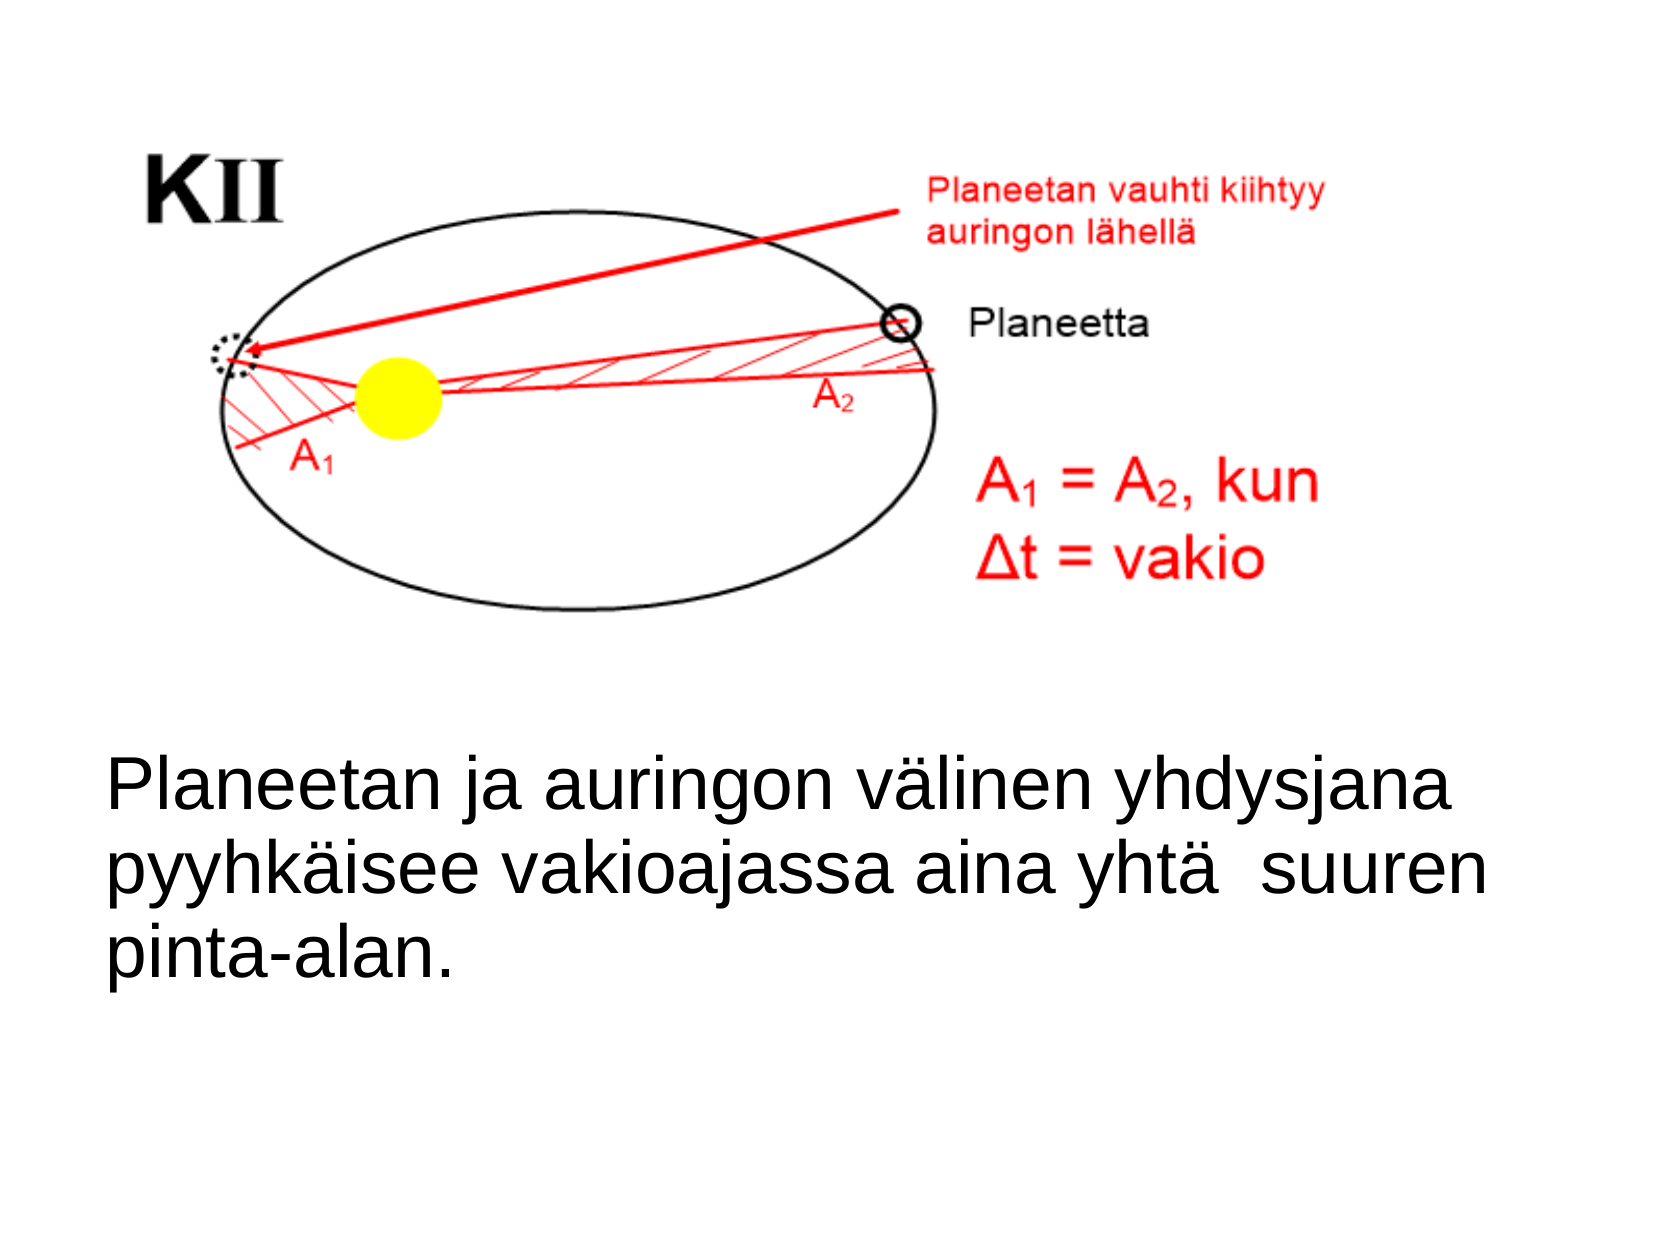

Planeetan ja auringon välinen yhdysjana pyyhkäisee vakioajassa aina yhtä suuren pinta-alan.